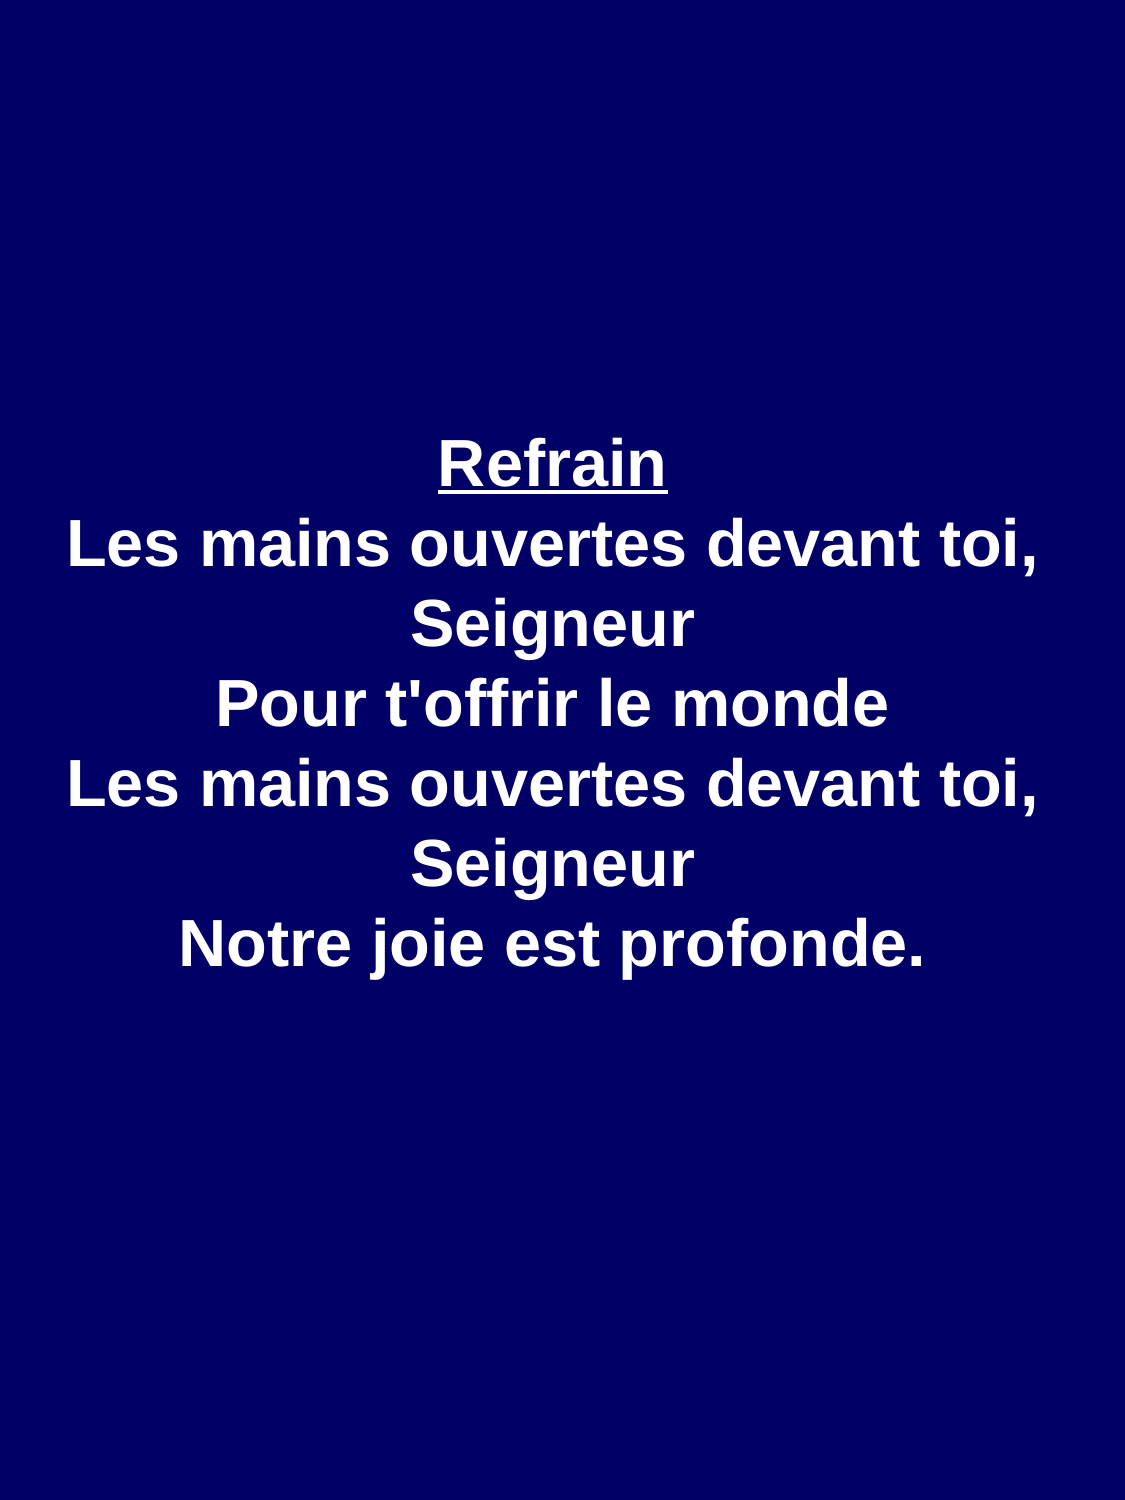

Refrain
Les mains ouvertes devant toi, Seigneur
Pour t'offrir le monde
Les mains ouvertes devant toi, Seigneur
Notre joie est profonde.